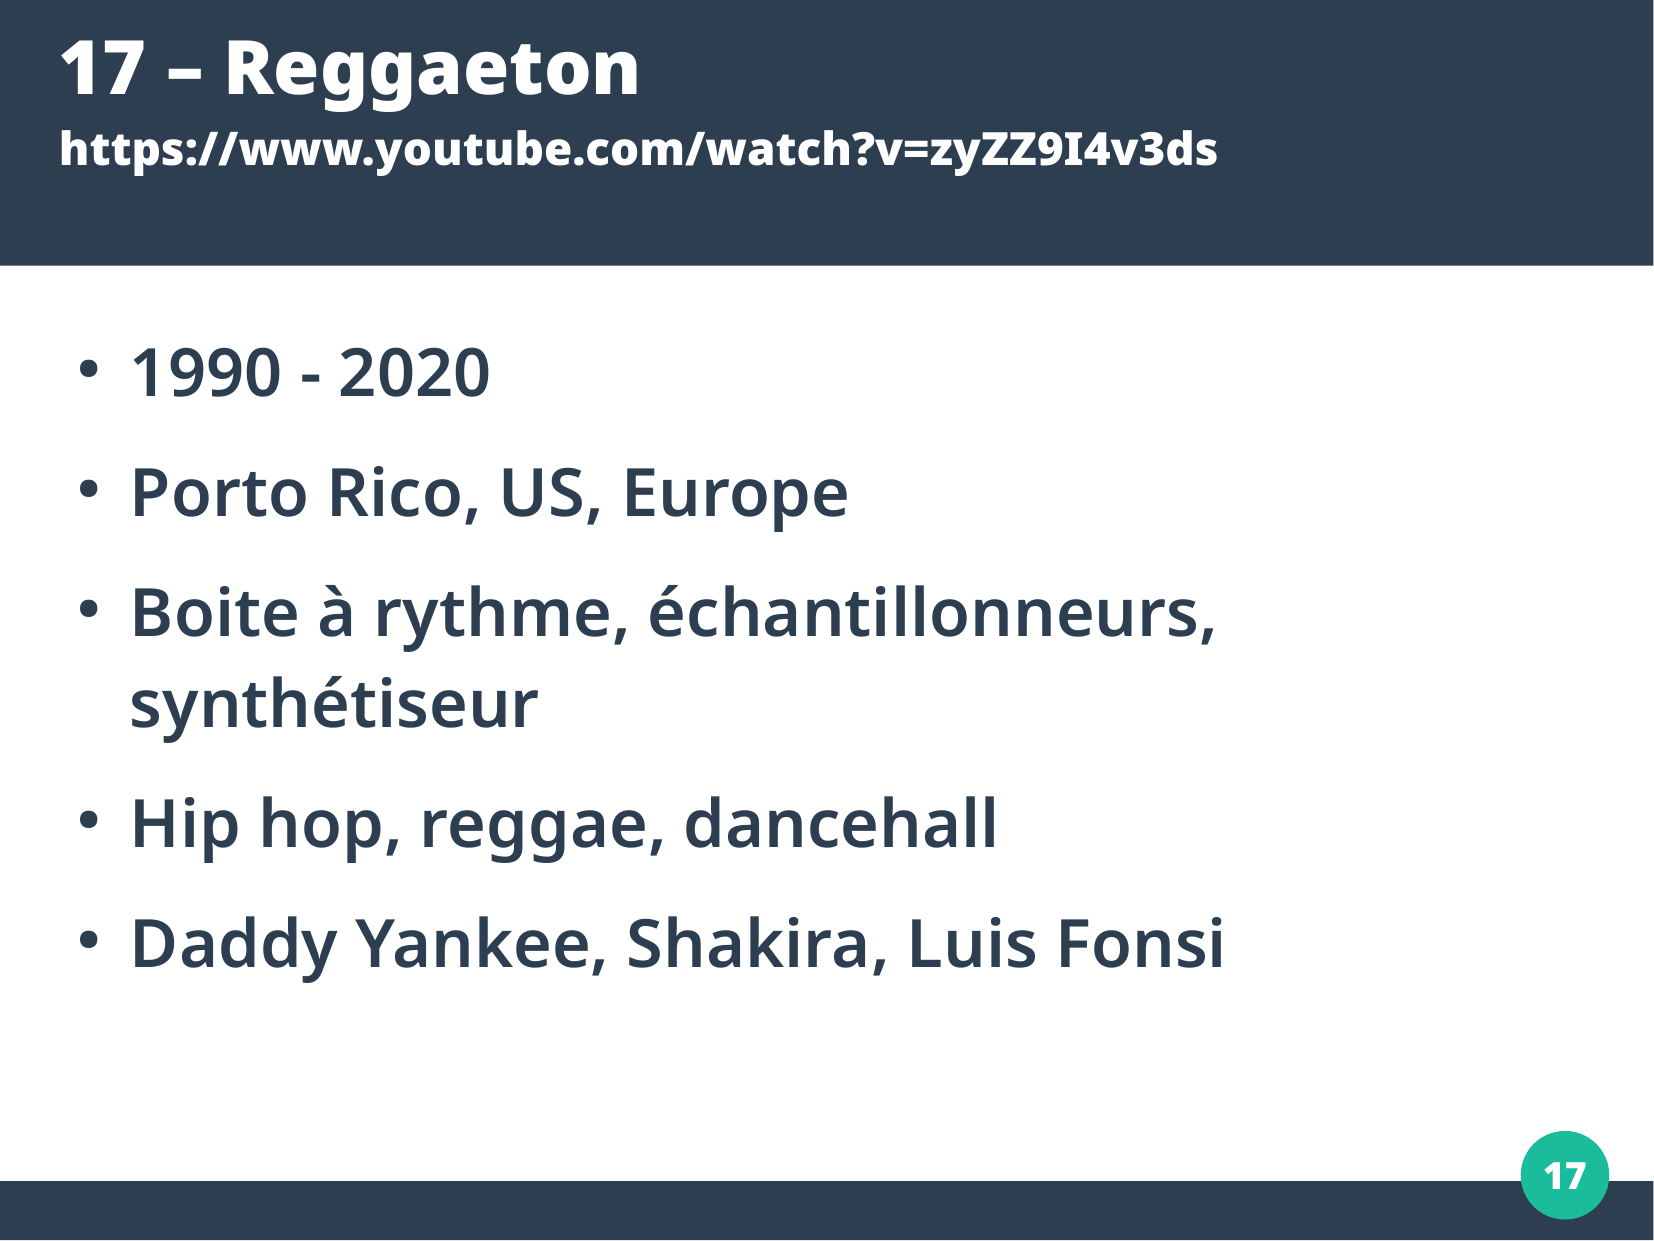

# 17 – Reggaeton https://www.youtube.com/watch?v=zyZZ9I4v3ds
1990 - 2020
Porto Rico, US, Europe
Boite à rythme, échantillonneurs, synthétiseur
Hip hop, reggae, dancehall
Daddy Yankee, Shakira, Luis Fonsi
17